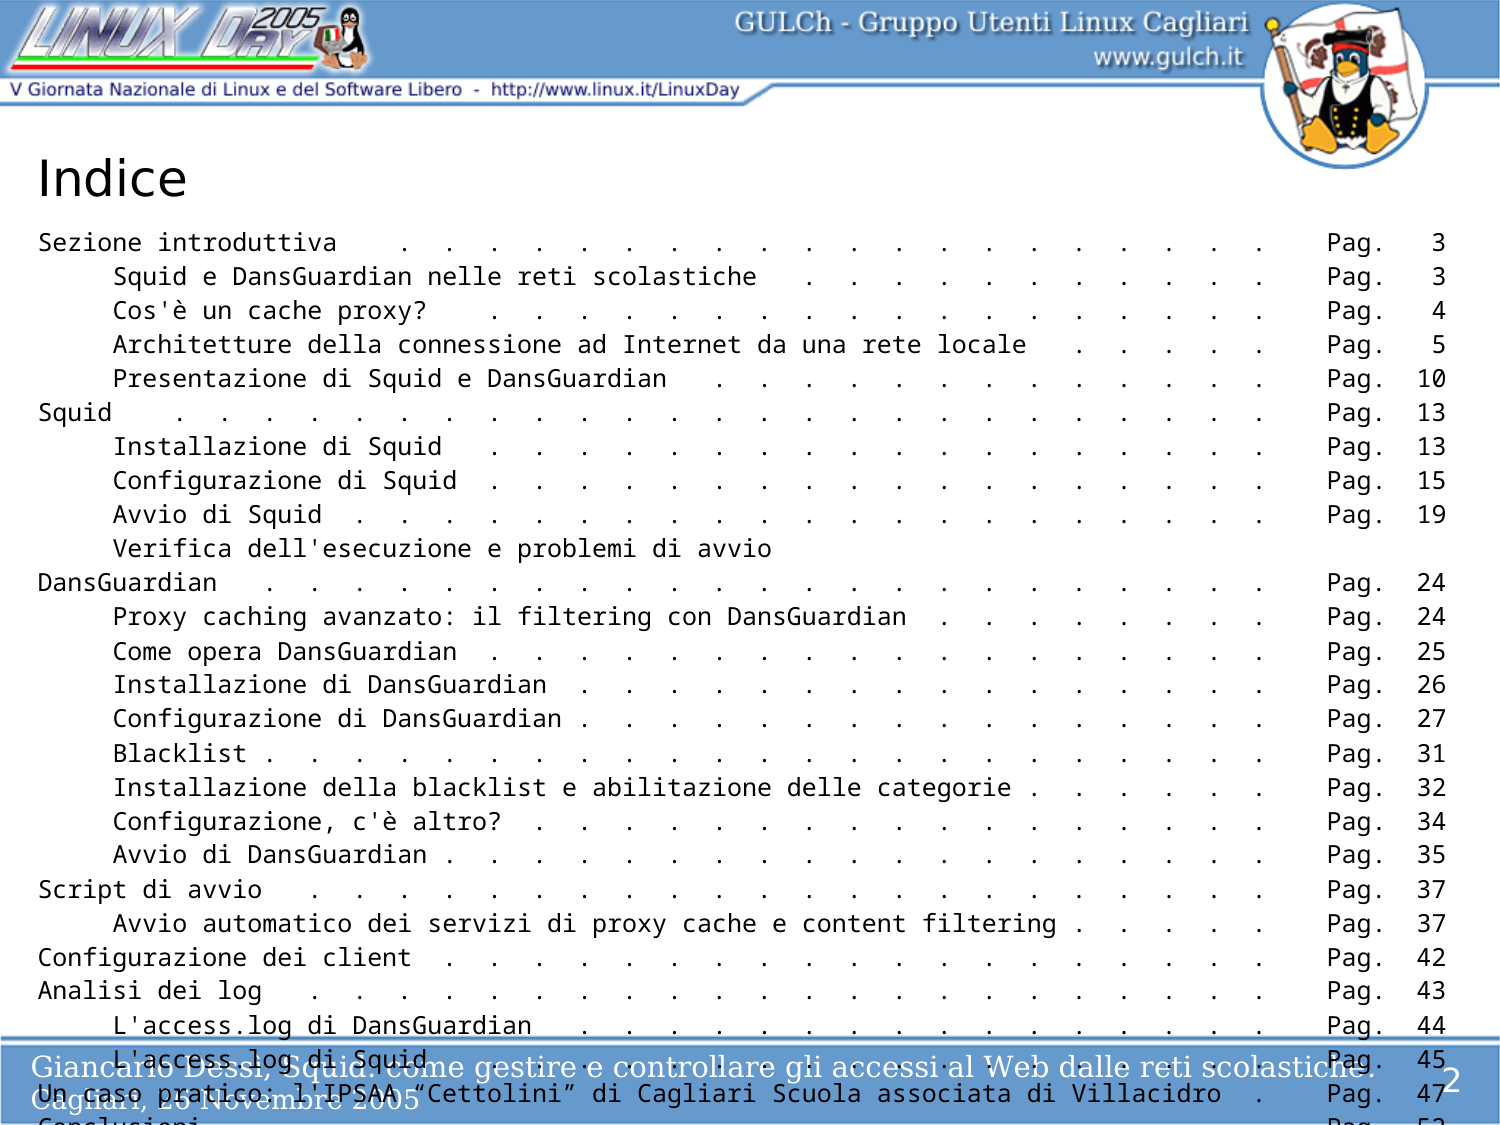

Indice
Sezione introduttiva . . . . . . . . . . . . . . . . . . . . Pag. 3
	Squid e DansGuardian nelle reti scolastiche . . . . . . . . . . . Pag. 3
 Cos'è un cache proxy? . . . . . . . . . . . . . . . . . . Pag. 4 	Architetture della connessione ad Internet da una rete locale . . . . . Pag. 5
 Presentazione di Squid e DansGuardian . . . . . . . . . . . . . Pag. 10
Squid . . . . . . . . . . . . . . . . . . . . . . . . . Pag. 13
 Installazione di Squid . . . . . . . . . . . . . . . . . . Pag. 13
 Configurazione di Squid . . . . . . . . . . . . . . . . . . Pag. 15
 Avvio di Squid . . . . . . . . . . . . . . . . . . . . . Pag. 19
 Verifica dell'esecuzione e problemi di avvio
DansGuardian . . . . . . . . . . . . . . . . . . . . . . . Pag. 24
 Proxy caching avanzato: il filtering con DansGuardian . . . . . . . . Pag. 24
 Come opera DansGuardian . . . . . . . . . . . . . . . . . . Pag. 25
 Installazione di DansGuardian . . . . . . . . . . . . . . . . Pag. 26
 Configurazione di DansGuardian . . . . . . . . . . . . . . . . Pag. 27
 Blacklist . . . . . . . . . . . . . . . . . . . . . . . Pag. 31
 Installazione della blacklist e abilitazione delle categorie . . . . . . Pag. 32
 Configurazione, c'è altro? . . . . . . . . . . . . . . . . . Pag. 34
 Avvio di DansGuardian . . . . . . . . . . . . . . . . . . . Pag. 35
Script di avvio . . . . . . . . . . . . . . . . . . . . . . Pag. 37
 Avvio automatico dei servizi di proxy cache e content filtering . . . . . Pag. 37
Configurazione dei client . . . . . . . . . . . . . . . . . . . Pag. 42
Analisi dei log . . . . . . . . . . . . . . . . . . . . . . Pag. 43
	L'access.log di DansGuardian . . . . . . . . . . . . . . . . Pag. 44
	L'access.log di Squid . . . . . . . . . . . . . . . . . . Pag. 45
Un caso pratico: l'IPSAA “Cettolini” di Cagliari Scuola associata di Villacidro . Pag. 47
Conclusioni . . . . . . . . . . . . . . . . . . . . . . . . Pag. 52